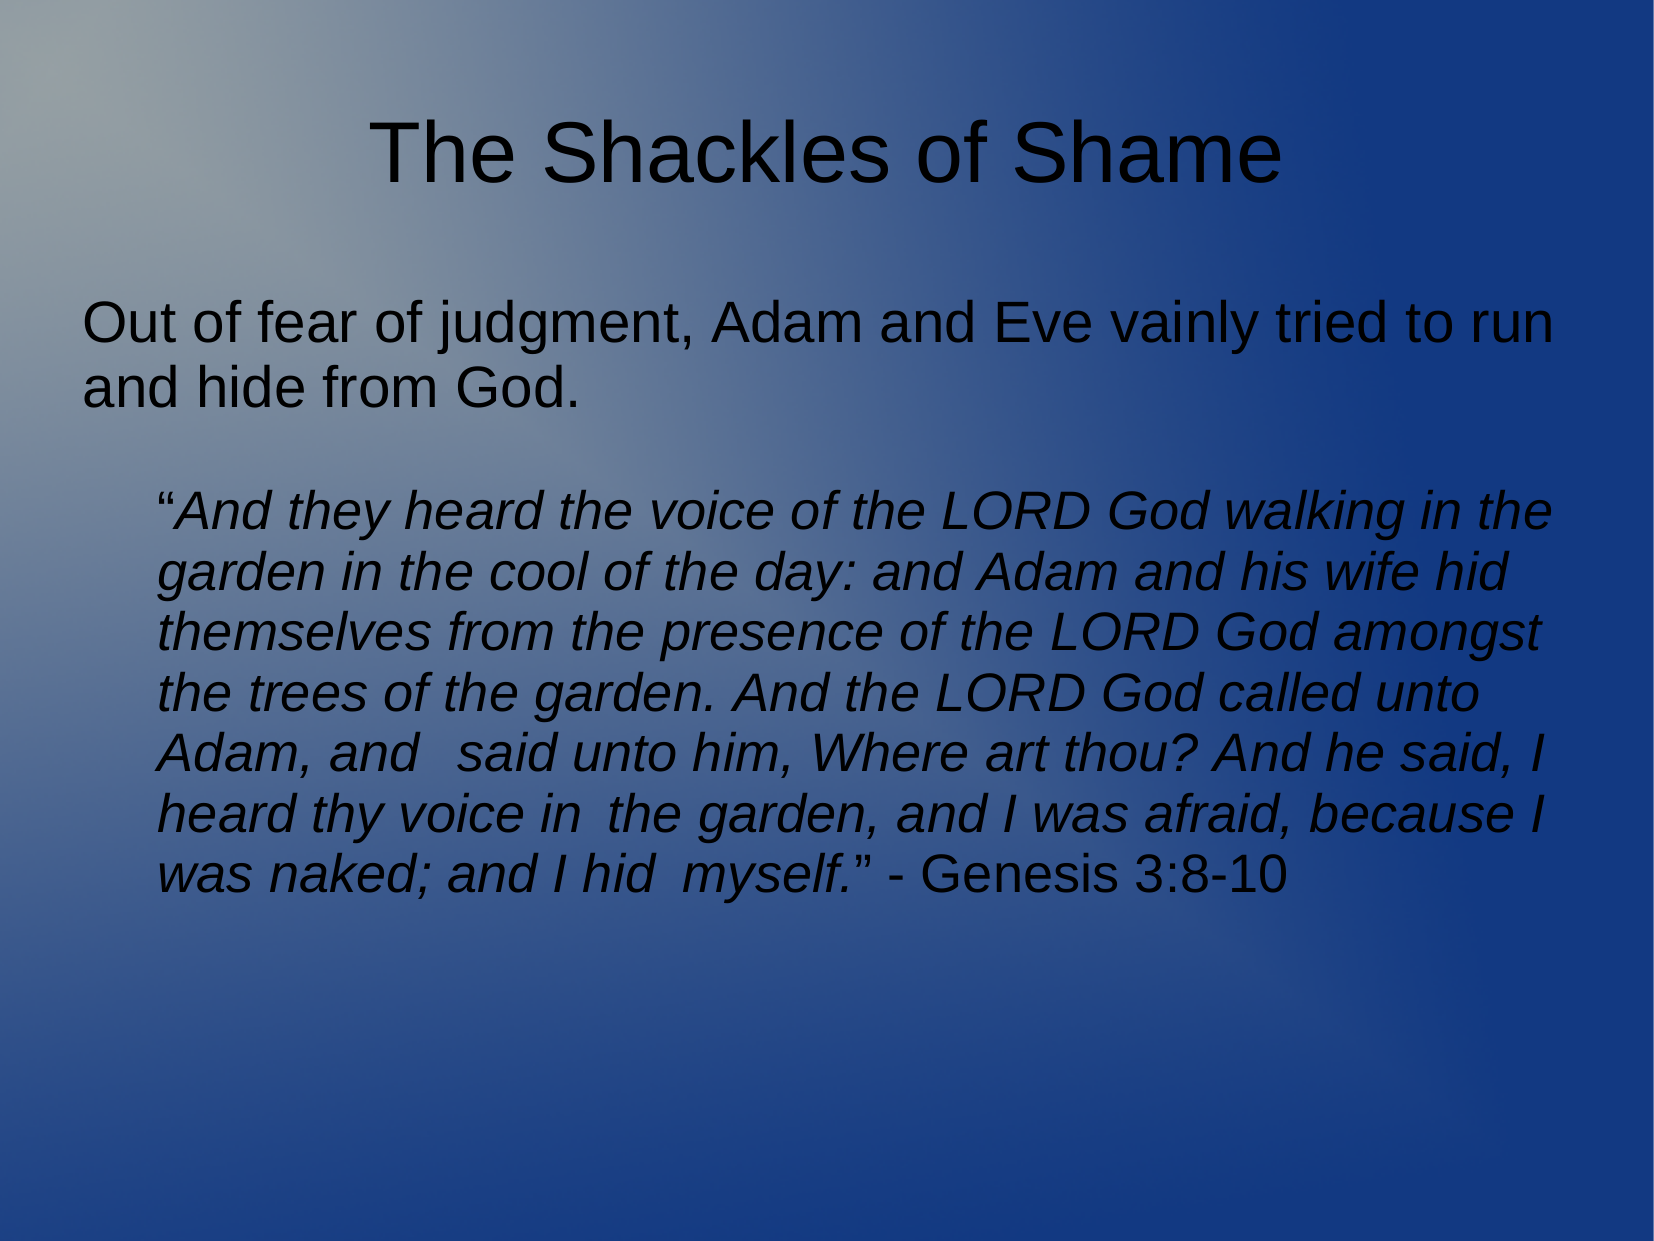

# The Shackles of Shame
Out of fear of judgment, Adam and Eve vainly tried to run and hide from God.
	“And they heard the voice of the LORD God walking in the 	garden in the cool of the day: and Adam and his wife hid 	themselves from the presence of the LORD God amongst 	the trees of the garden. And the LORD God called unto 		Adam, and 	said unto him, Where art thou? And he said, I 	heard thy voice in 	the garden, and I was afraid, because I 	was naked; and I hid 	myself.” - Genesis 3:8-10